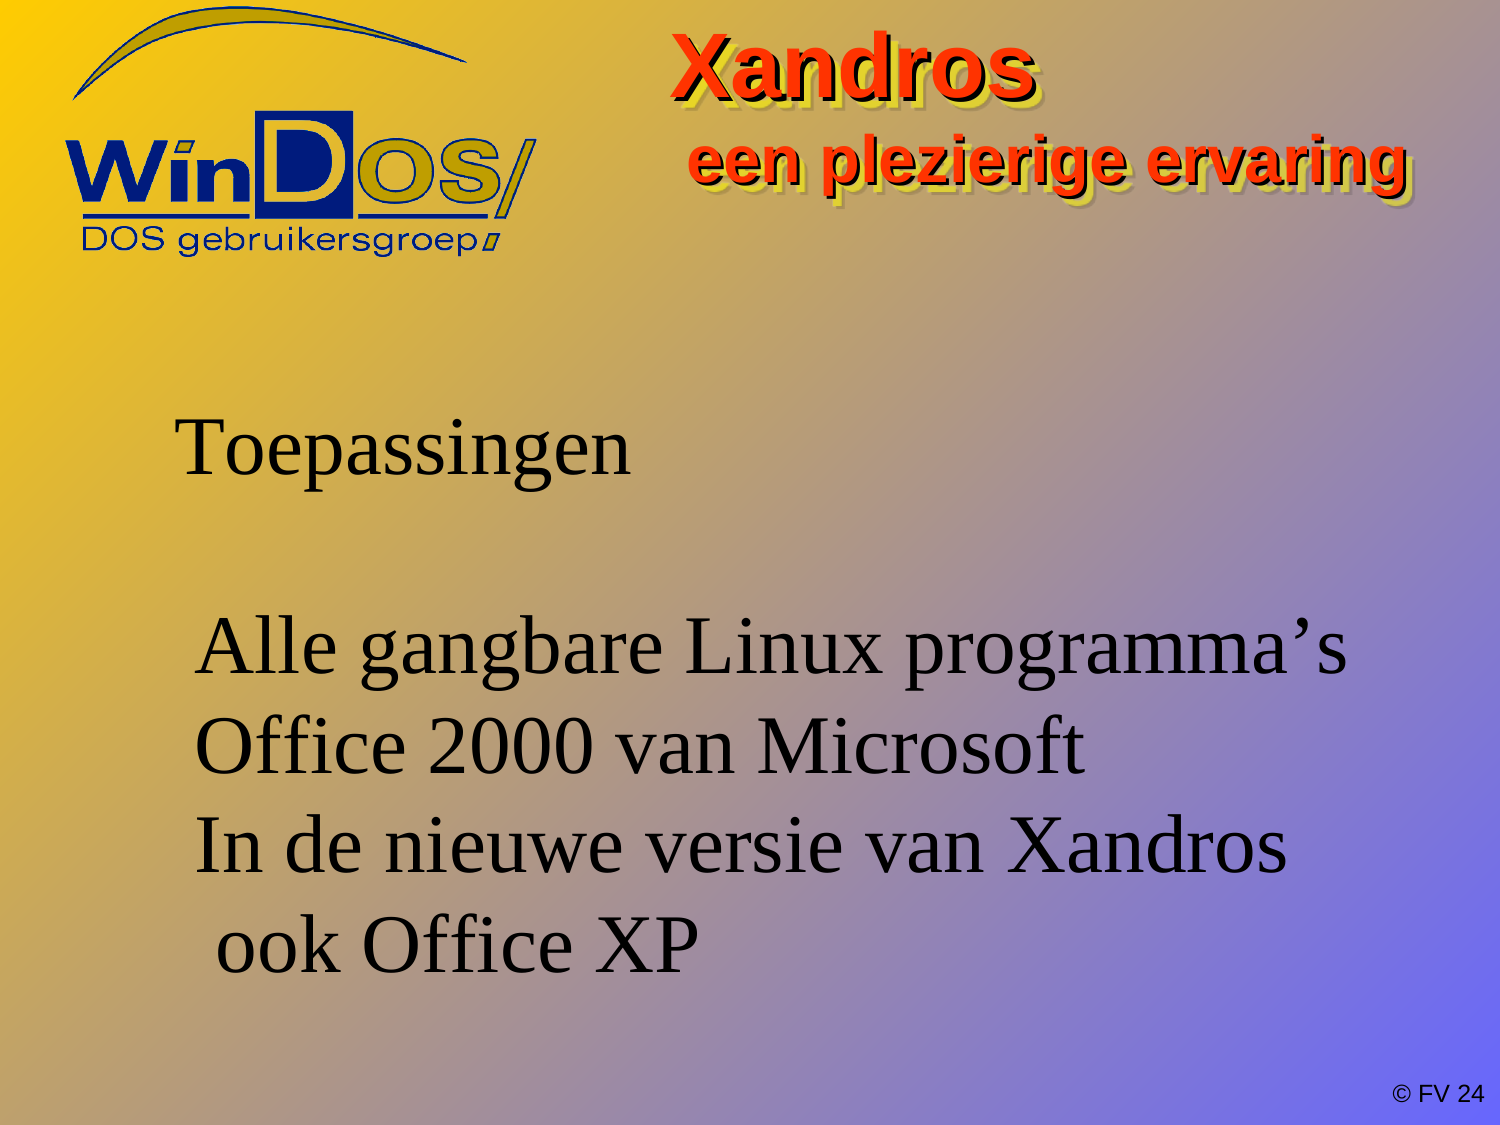

Xandros een plezierige ervaring
Toepassingen
 Alle gangbare Linux programma’s
 Office 2000 van Microsoft
 In de nieuwe versie van Xandros
 ook Office XP
© FV